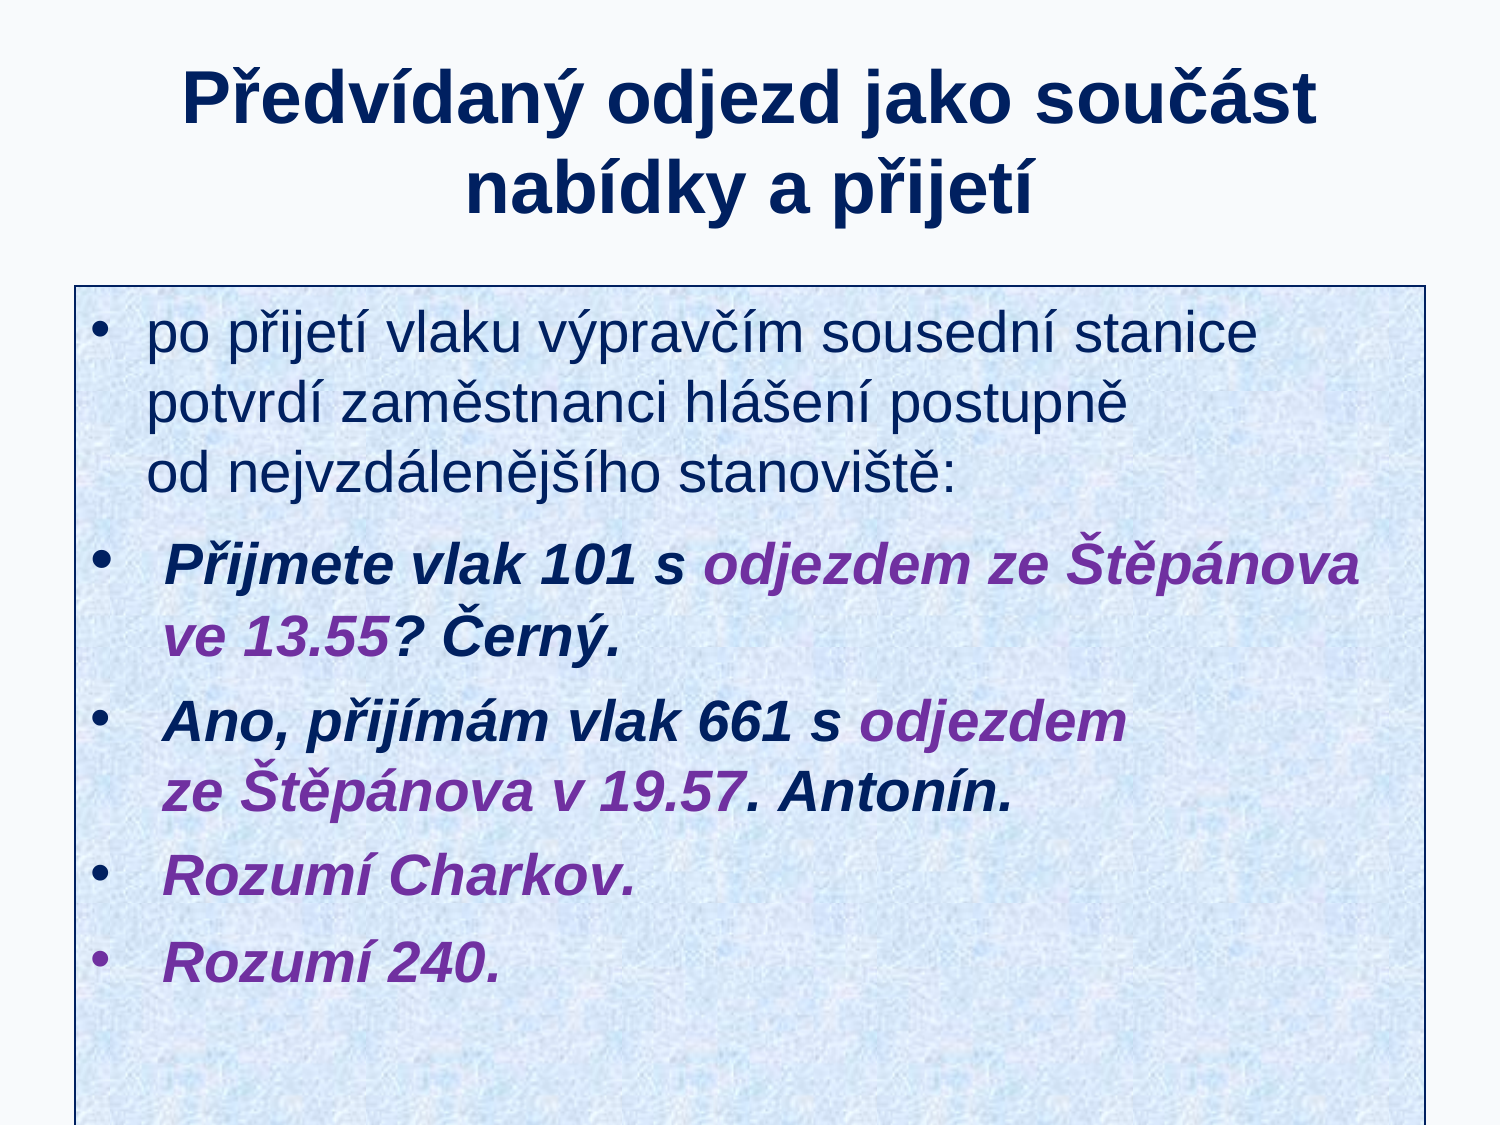

# Předvídaný odjezd jako součást nabídky a přijetí
po přijetí vlaku výpravčím sousední stanice potvrdí zaměstnanci hlášení postupně
od nejvzdálenějšího stanoviště:
 Přijmete vlak 101 s odjezdem ze Štěpánova
 ve 13.55? Černý.
 Ano, přijímám vlak 661 s odjezdem
 ze Štěpánova v 19.57. Antonín.
 Rozumí Charkov.
 Rozumí 240.